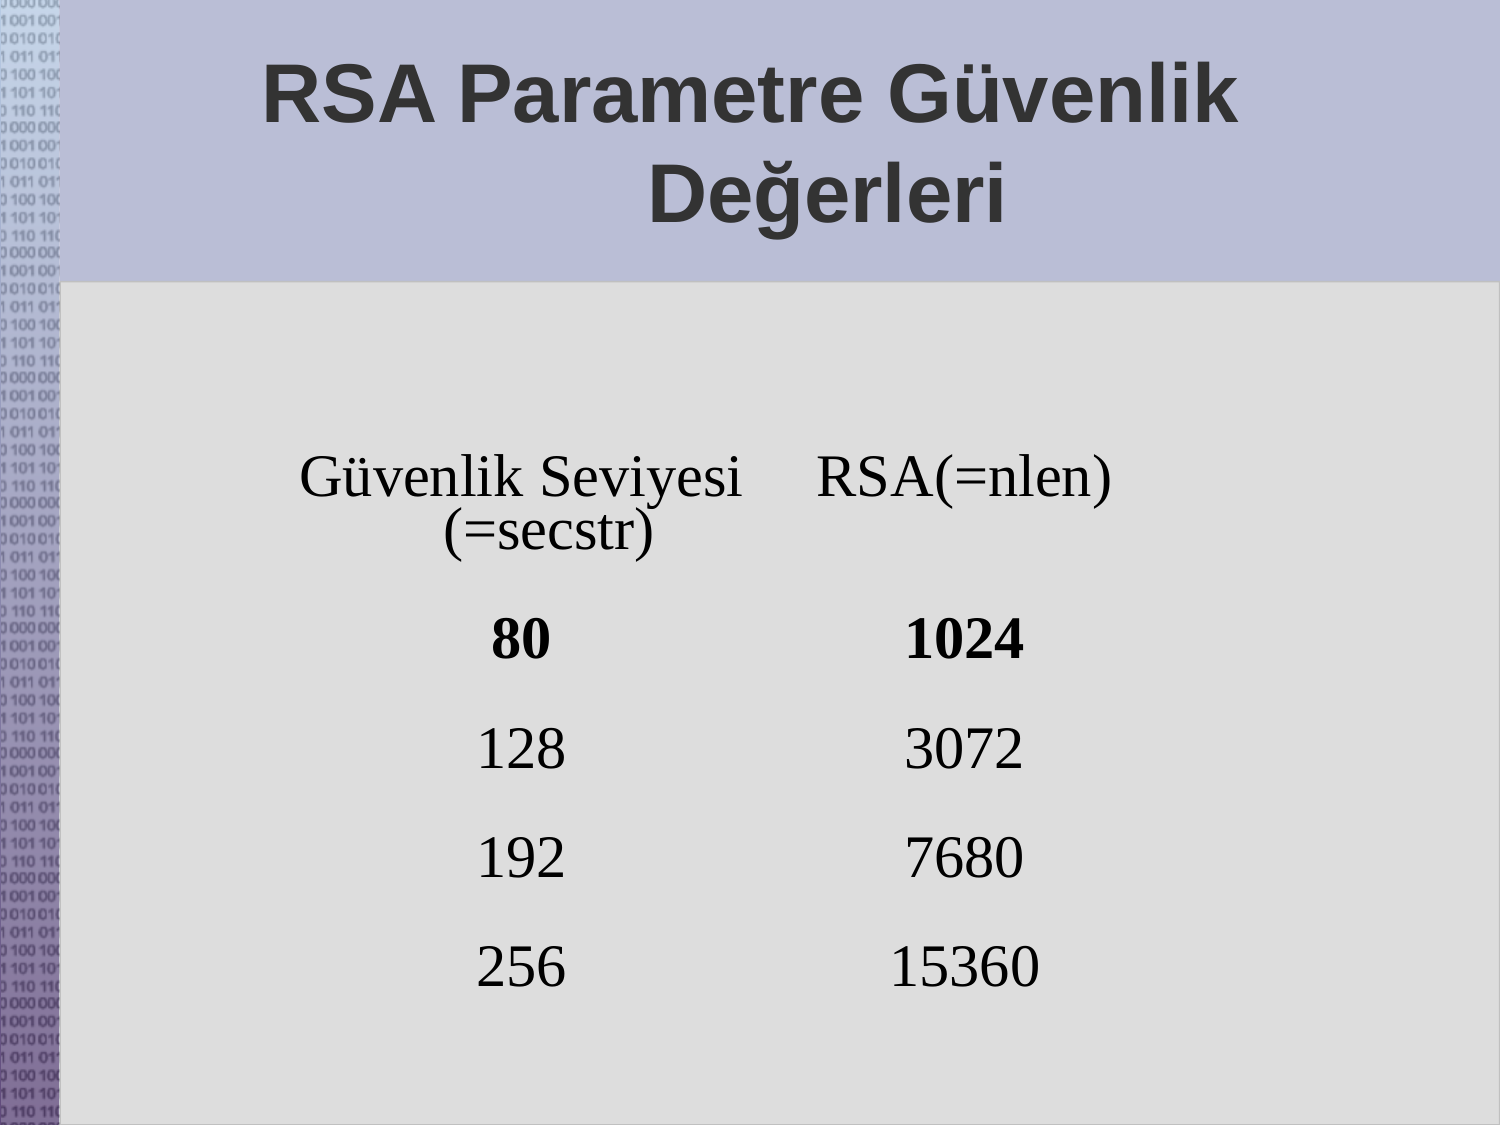

# RSA Parametre Güvenlik Değerleri
| Güvenlik Seviyesi (=secstr) | RSA(=nlen) |
| --- | --- |
| 80 | 1024 |
| 128 | 3072 |
| 192 | 7680 |
| 256 | 15360 |